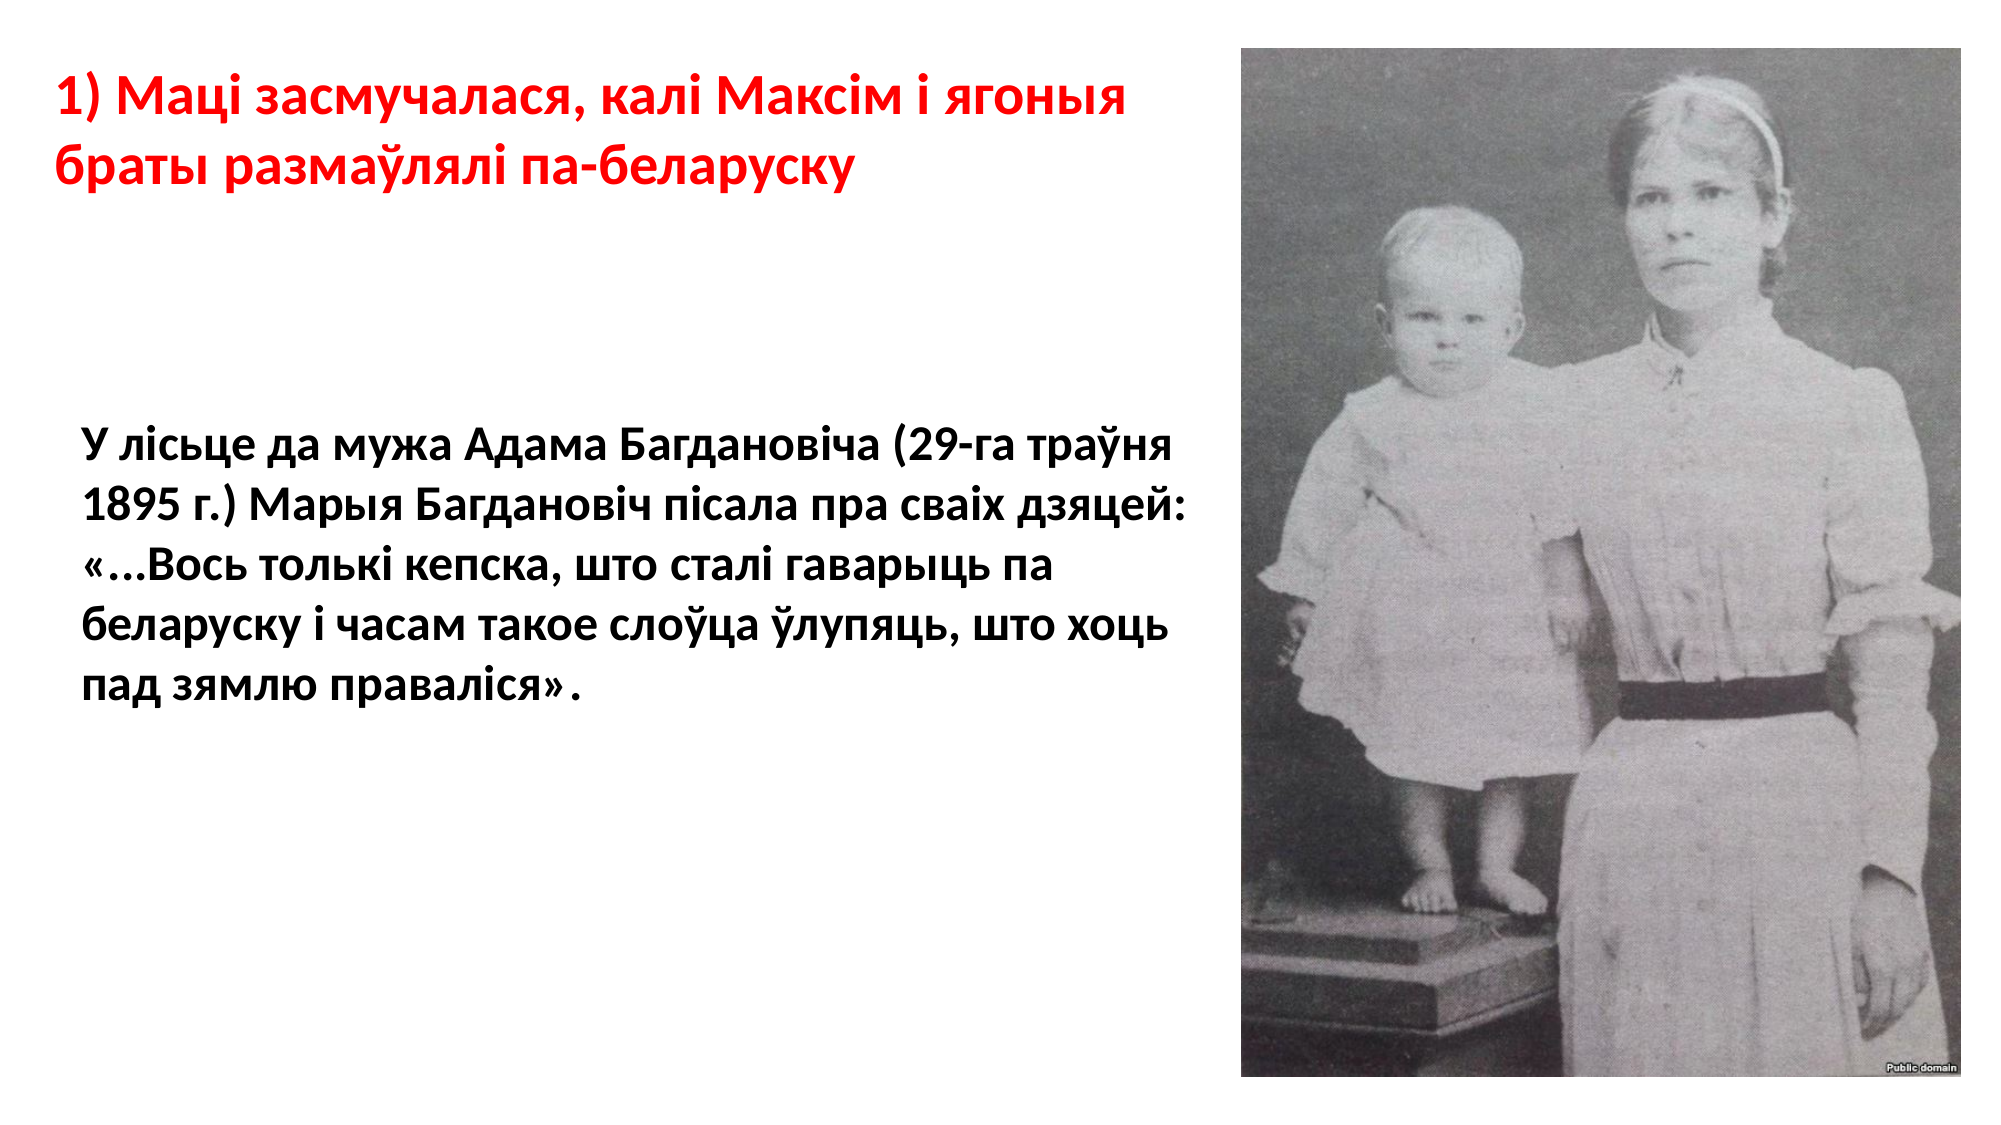

1) Маці засмучалася, калі Максім і ягоныя браты размаўлялі па-беларуску
У лісьце да мужа Адама Багдановіча (29-га траўня 1895 г.) Марыя Багдановіч пісала пра сваіх дзяцей: «...Вось толькі кепска, што сталі гаварыць па беларуску і часам такое слоўца ўлупяць, што хоць пад зямлю праваліся».